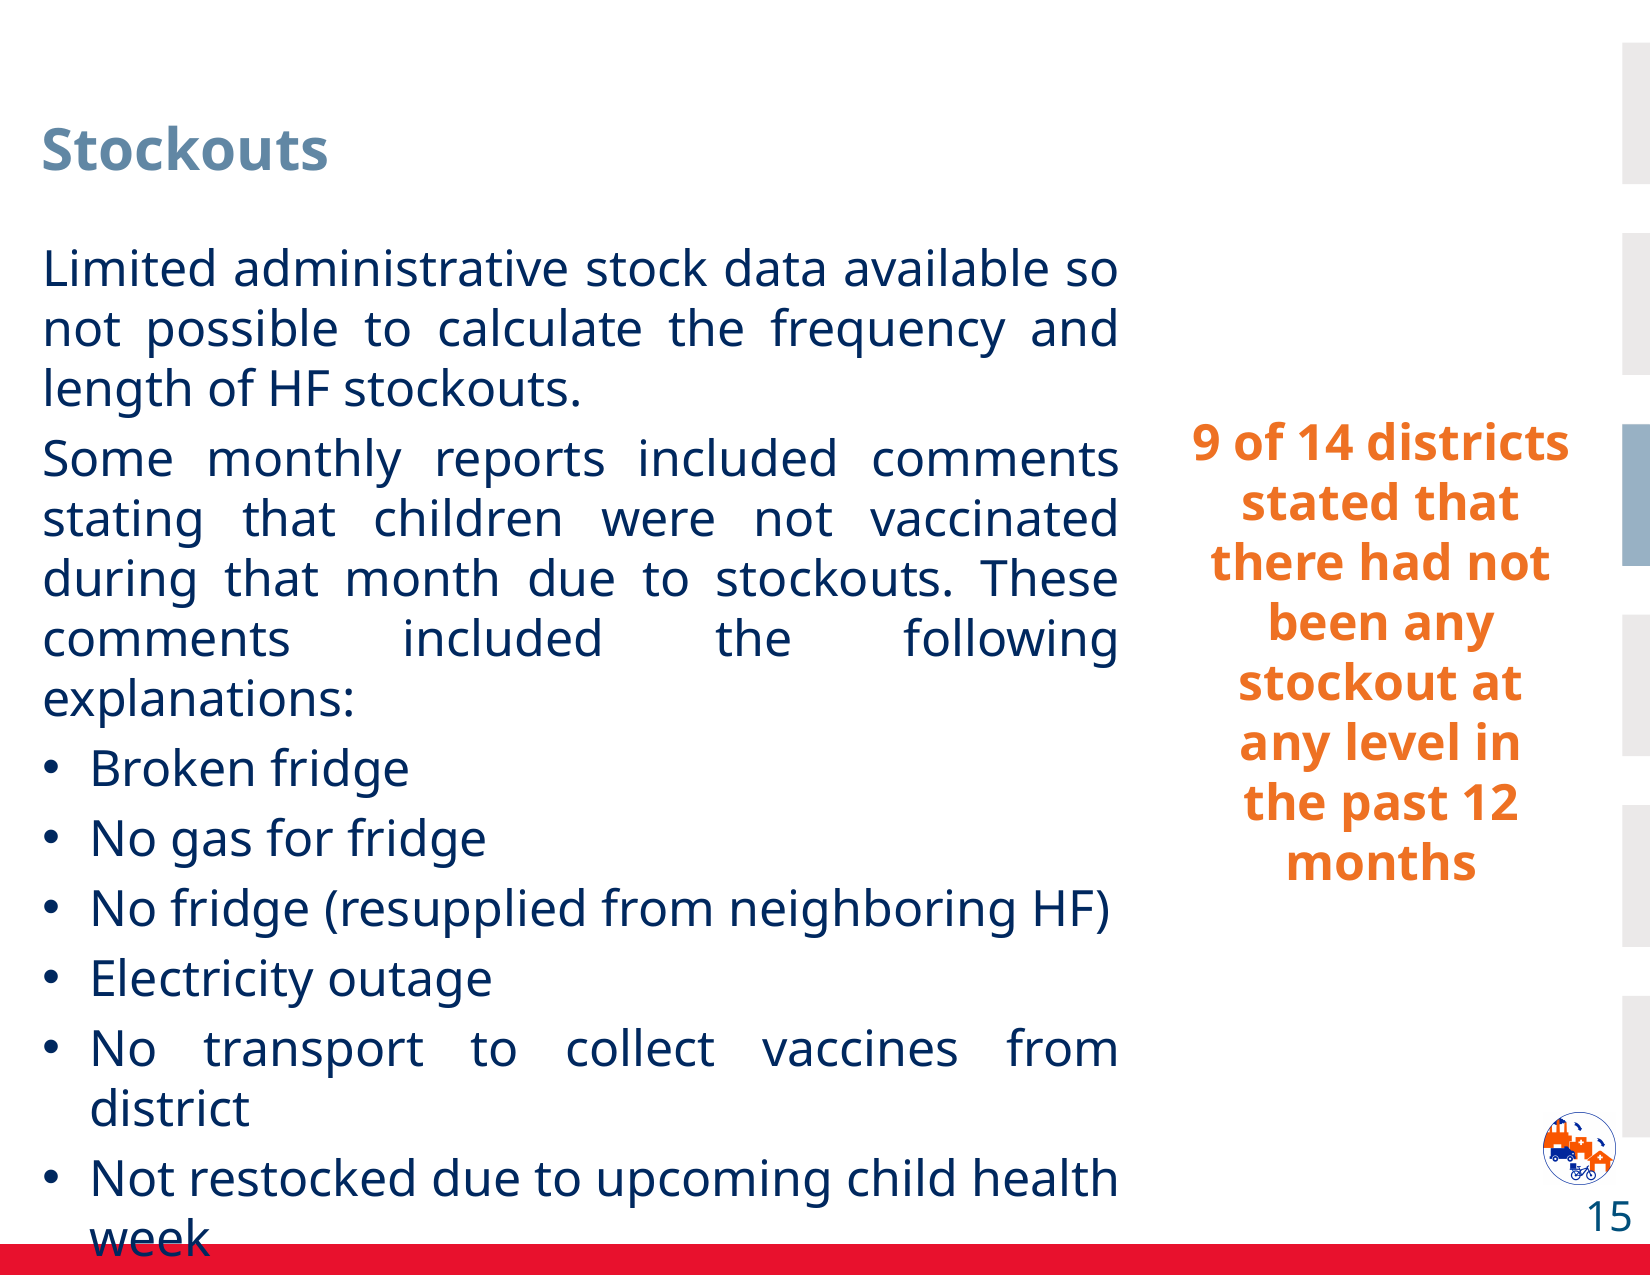

# Stockouts
Limited administrative stock data available so not possible to calculate the frequency and length of HF stockouts.
Some monthly reports included comments stating that children were not vaccinated during that month due to stockouts. These comments included the following explanations:
Broken fridge
No gas for fridge
No fridge (resupplied from neighboring HF)
Electricity outage
No transport to collect vaccines from district
Not restocked due to upcoming child health week
Stockout of specific vaccine (BCG, DPT, OPV, PCV, and measles were listed at least once)
9 of 14 districts stated that there had not been any stockout at any level in the past 12 months